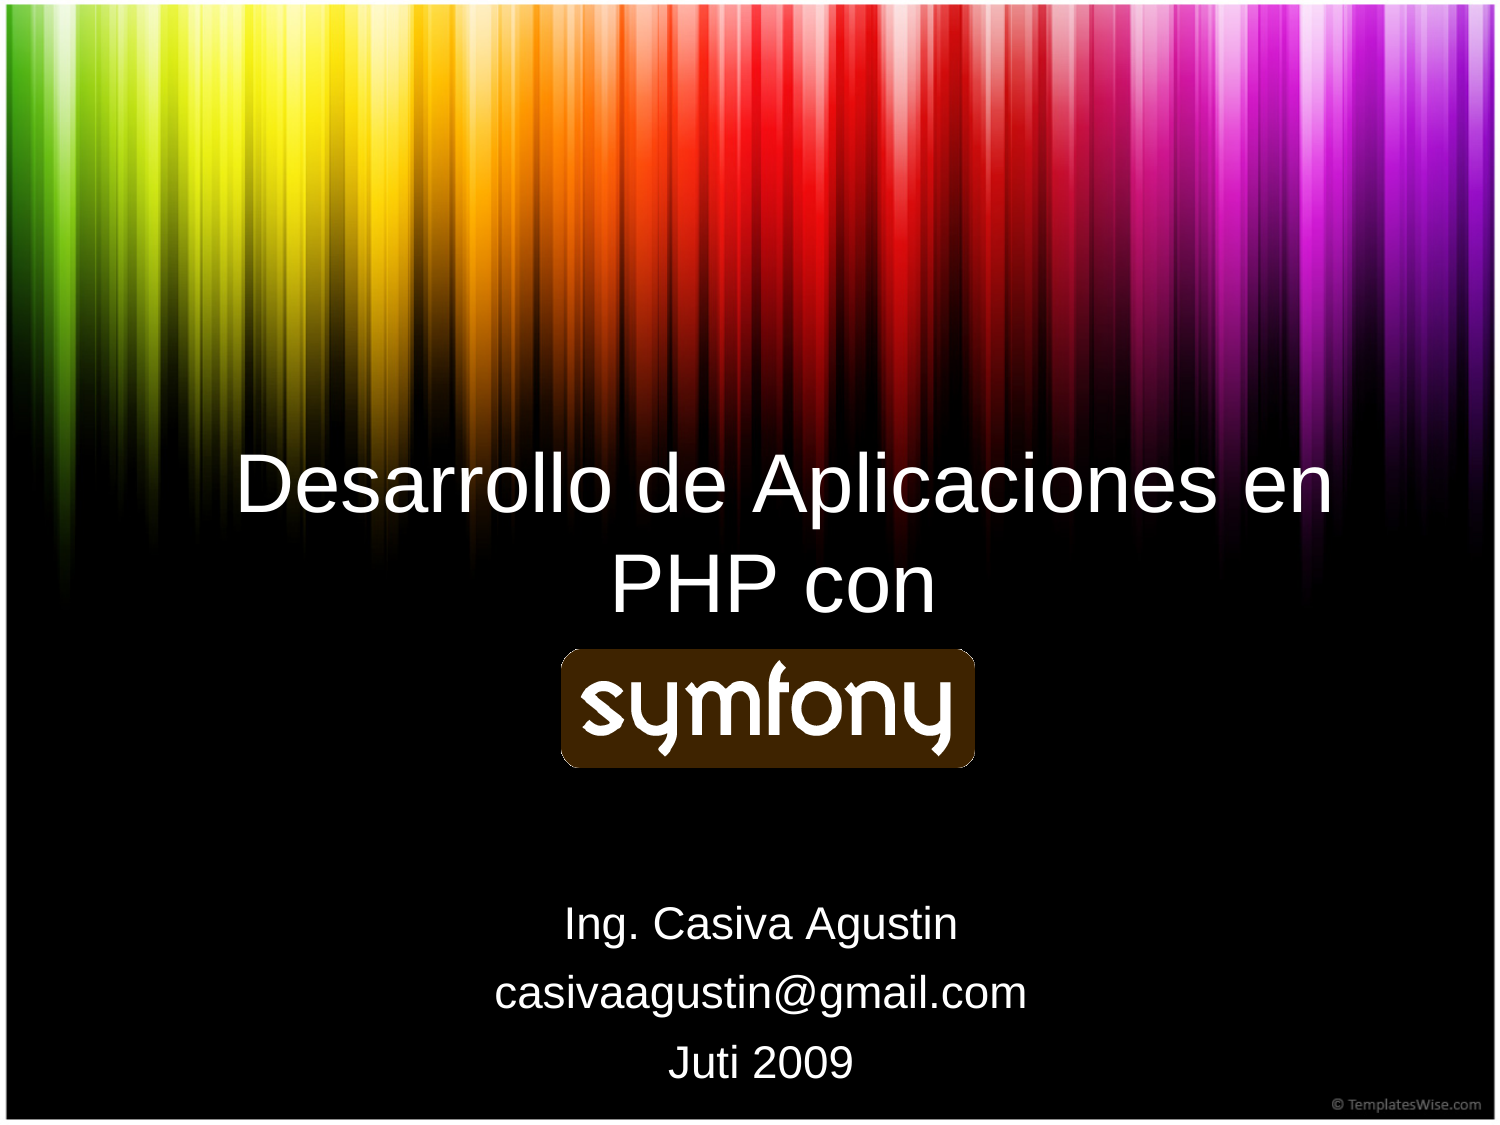

# Desarrollo de Aplicaciones en PHP con
Ing. Casiva Agustin
casivaagustin@gmail.com
Juti 2009